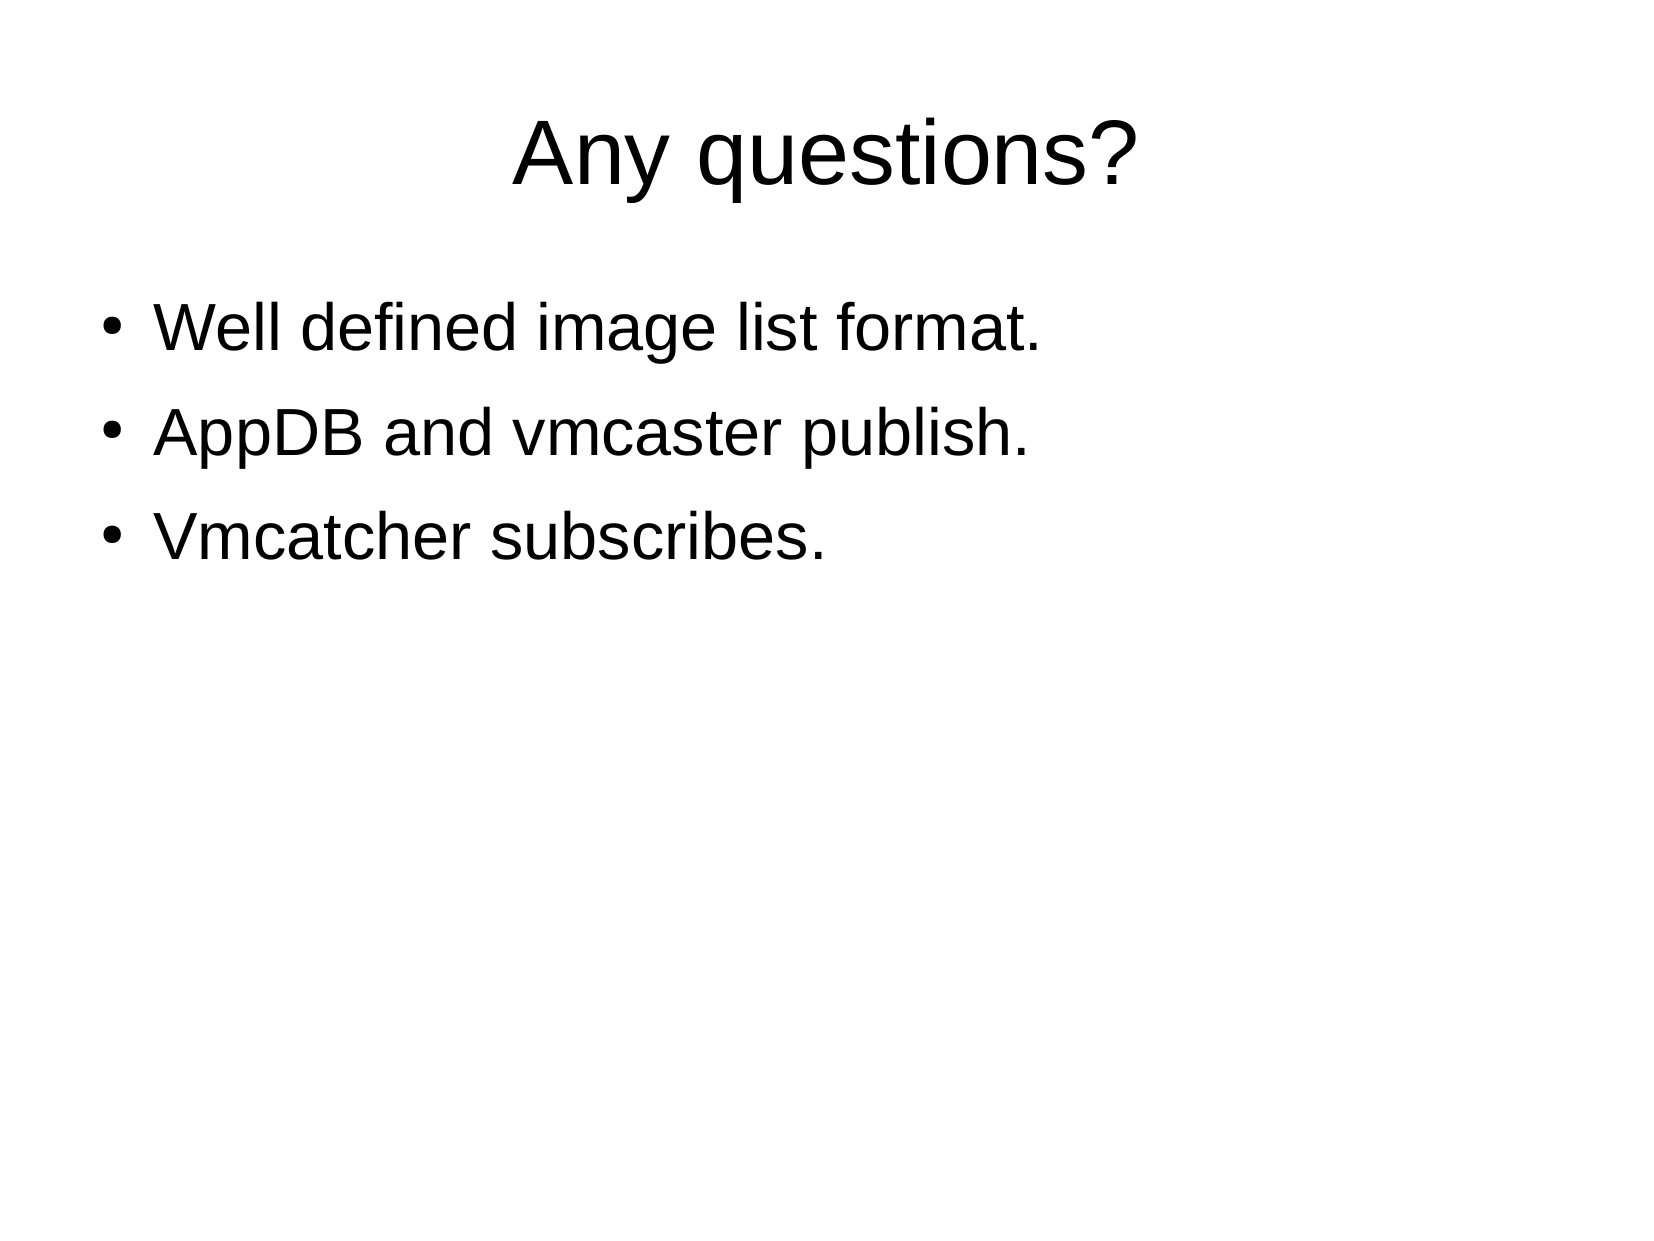

# Any questions?
Well defined image list format.
AppDB and vmcaster publish.
Vmcatcher subscribes.